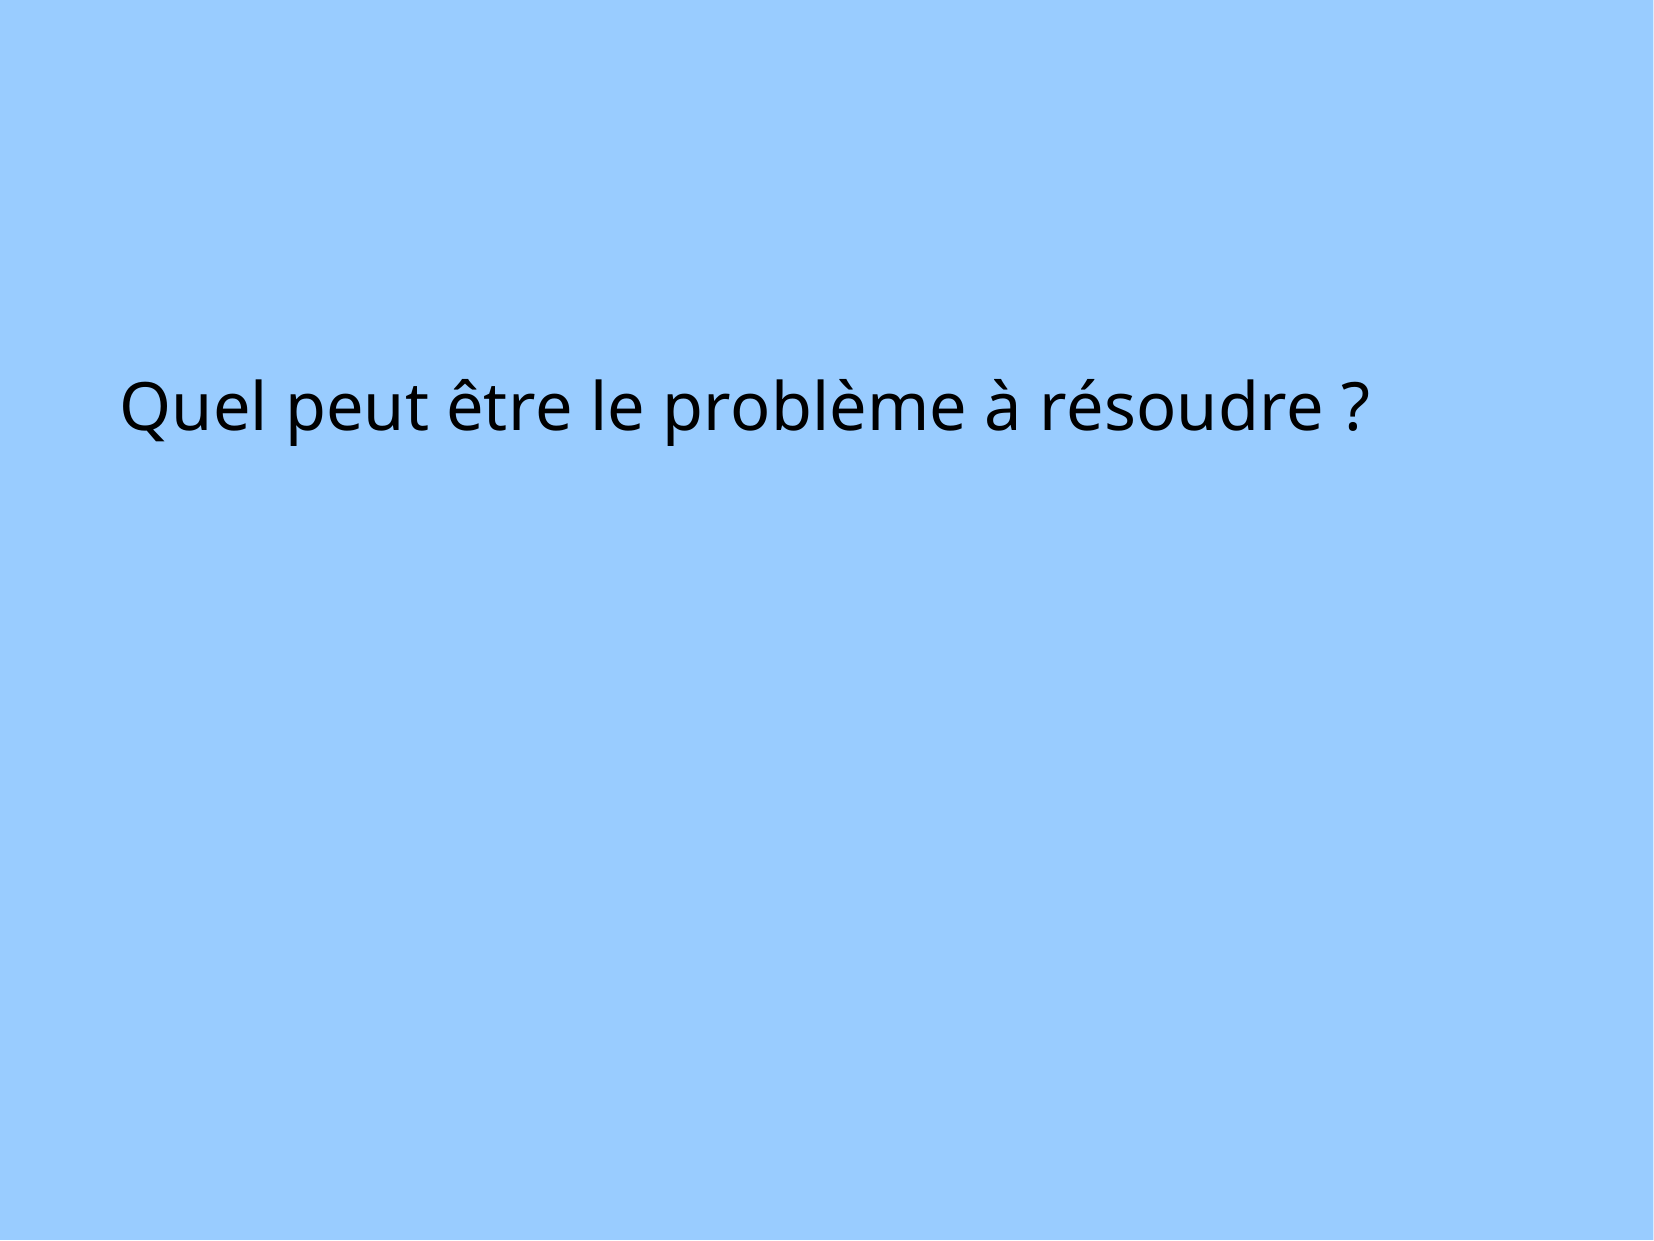

Quel peut être le problème à résoudre ?